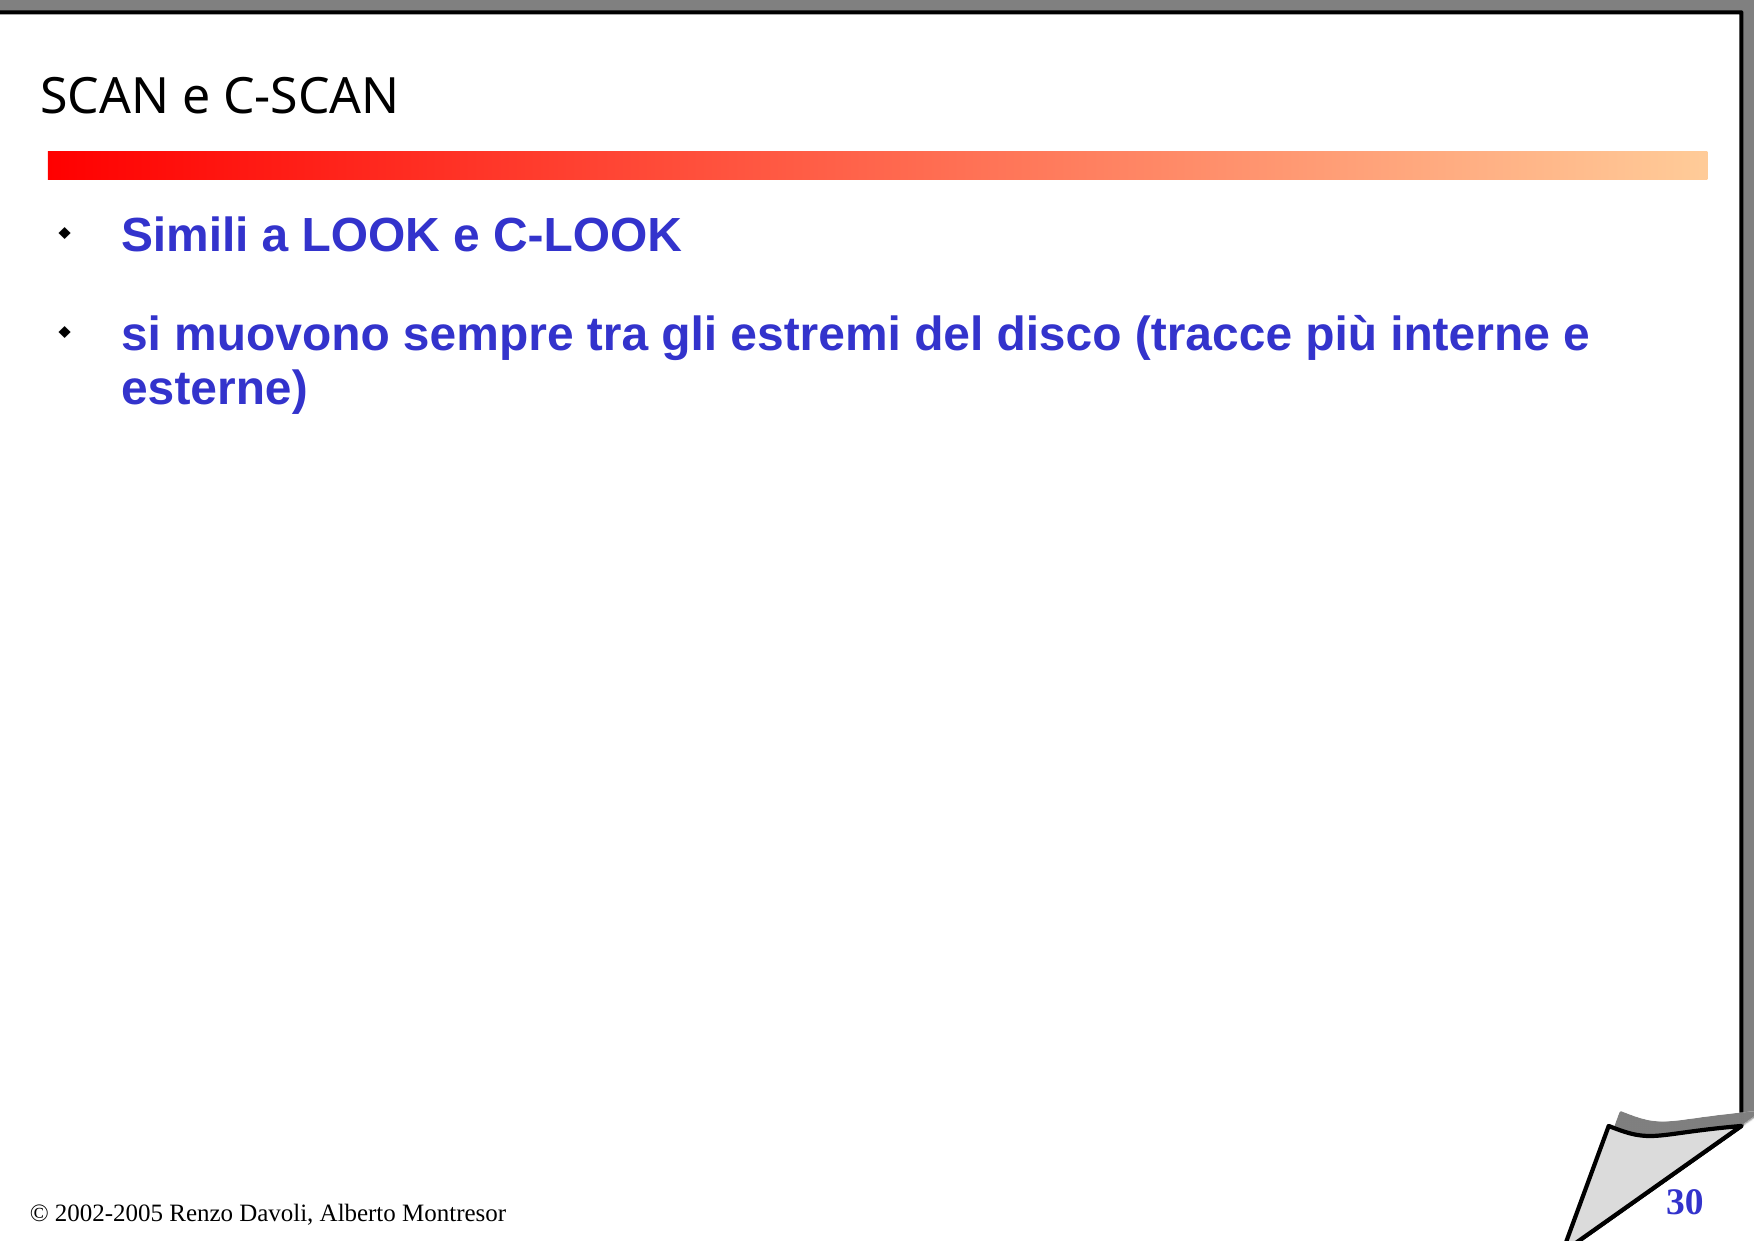

# SCAN e C-SCAN
Simili a LOOK e C-LOOK
si muovono sempre tra gli estremi del disco (tracce più interne e esterne)